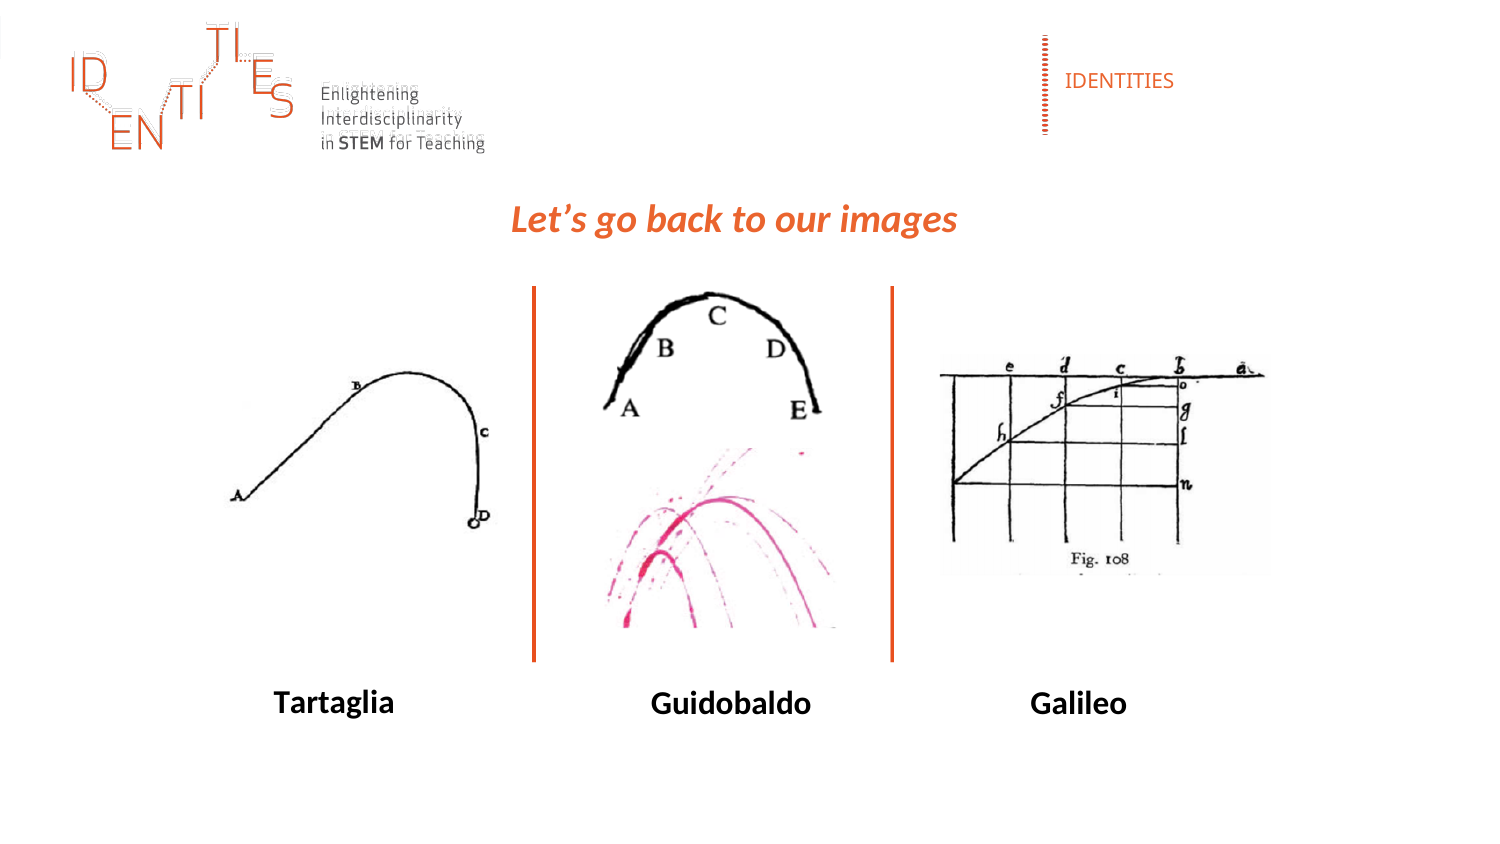

IDENTITIES
Let’s go back to our images
Tartaglia
Guidobaldo
Galileo